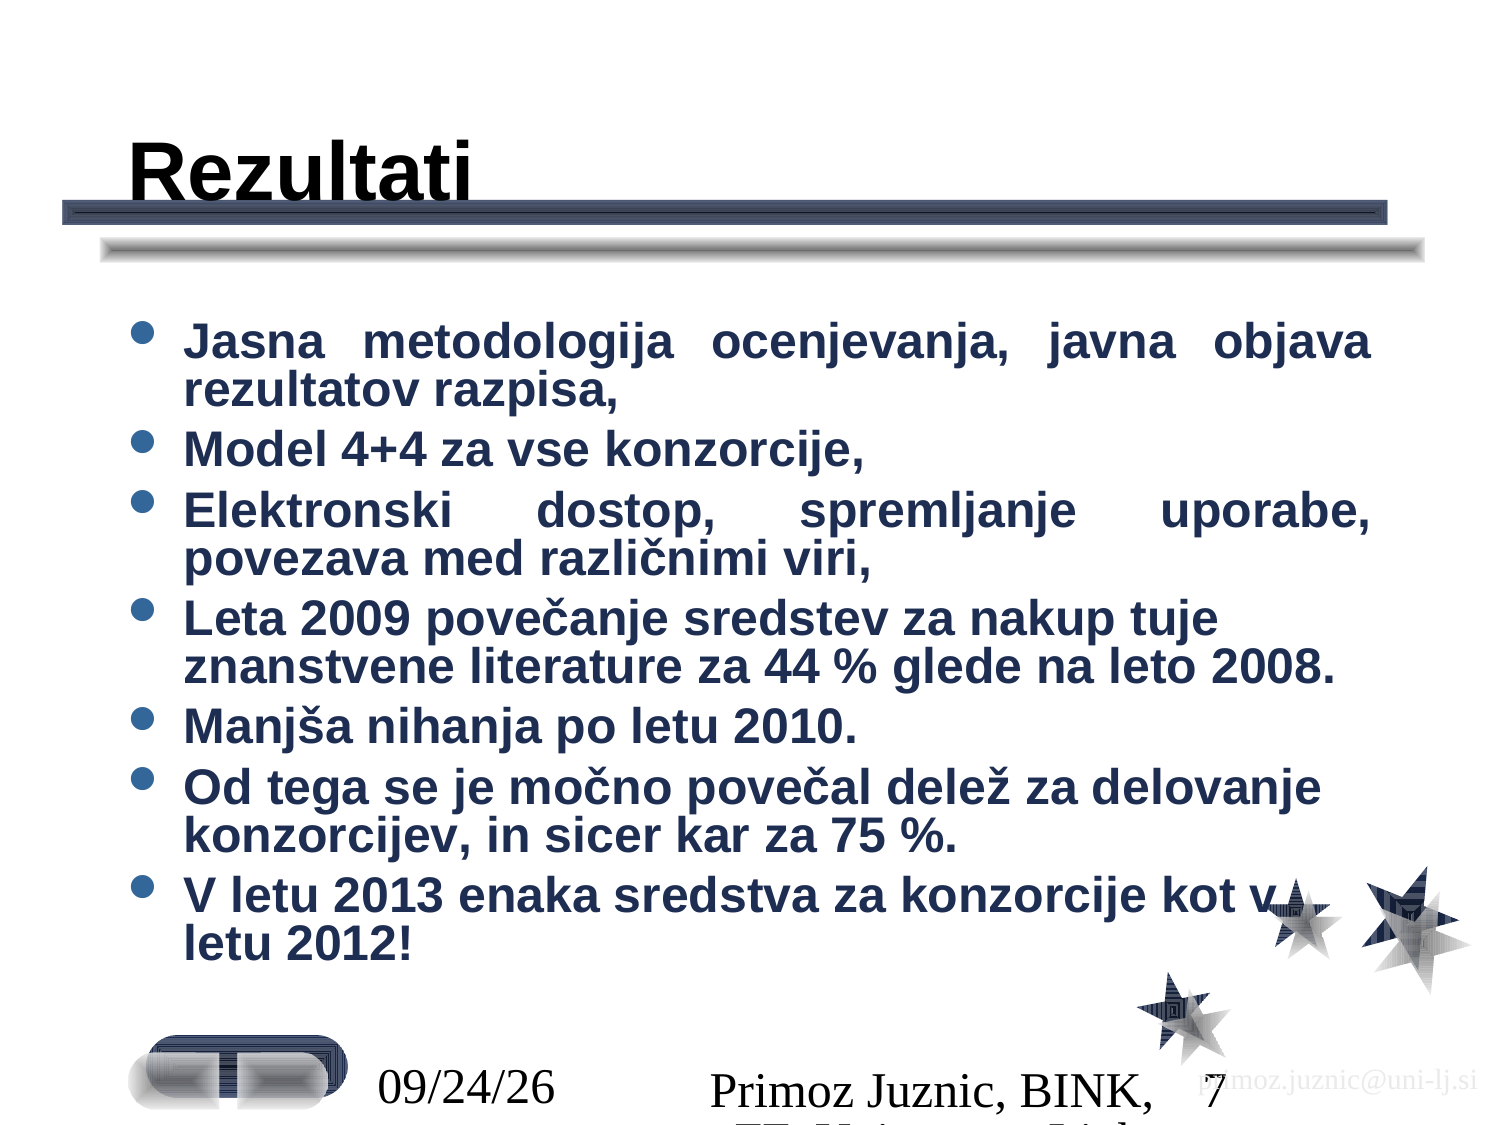

# Rezultati
Jasna metodologija ocenjevanja, javna objava rezultatov razpisa,
Model 4+4 za vse konzorcije,
Elektronski dostop, spremljanje uporabe, povezava med različnimi viri,
Leta 2009 povečanje sredstev za nakup tuje znanstvene literature za 44 % glede na leto 2008.
Manjša nihanja po letu 2010.
Od tega se je močno povečal delež za delovanje konzorcijev, in sicer kar za 75 %.
V letu 2013 enaka sredstva za konzorcije kot v letu 2012!
Primoz Juznic, BINK, FF, Univerza v Ljubljani
7